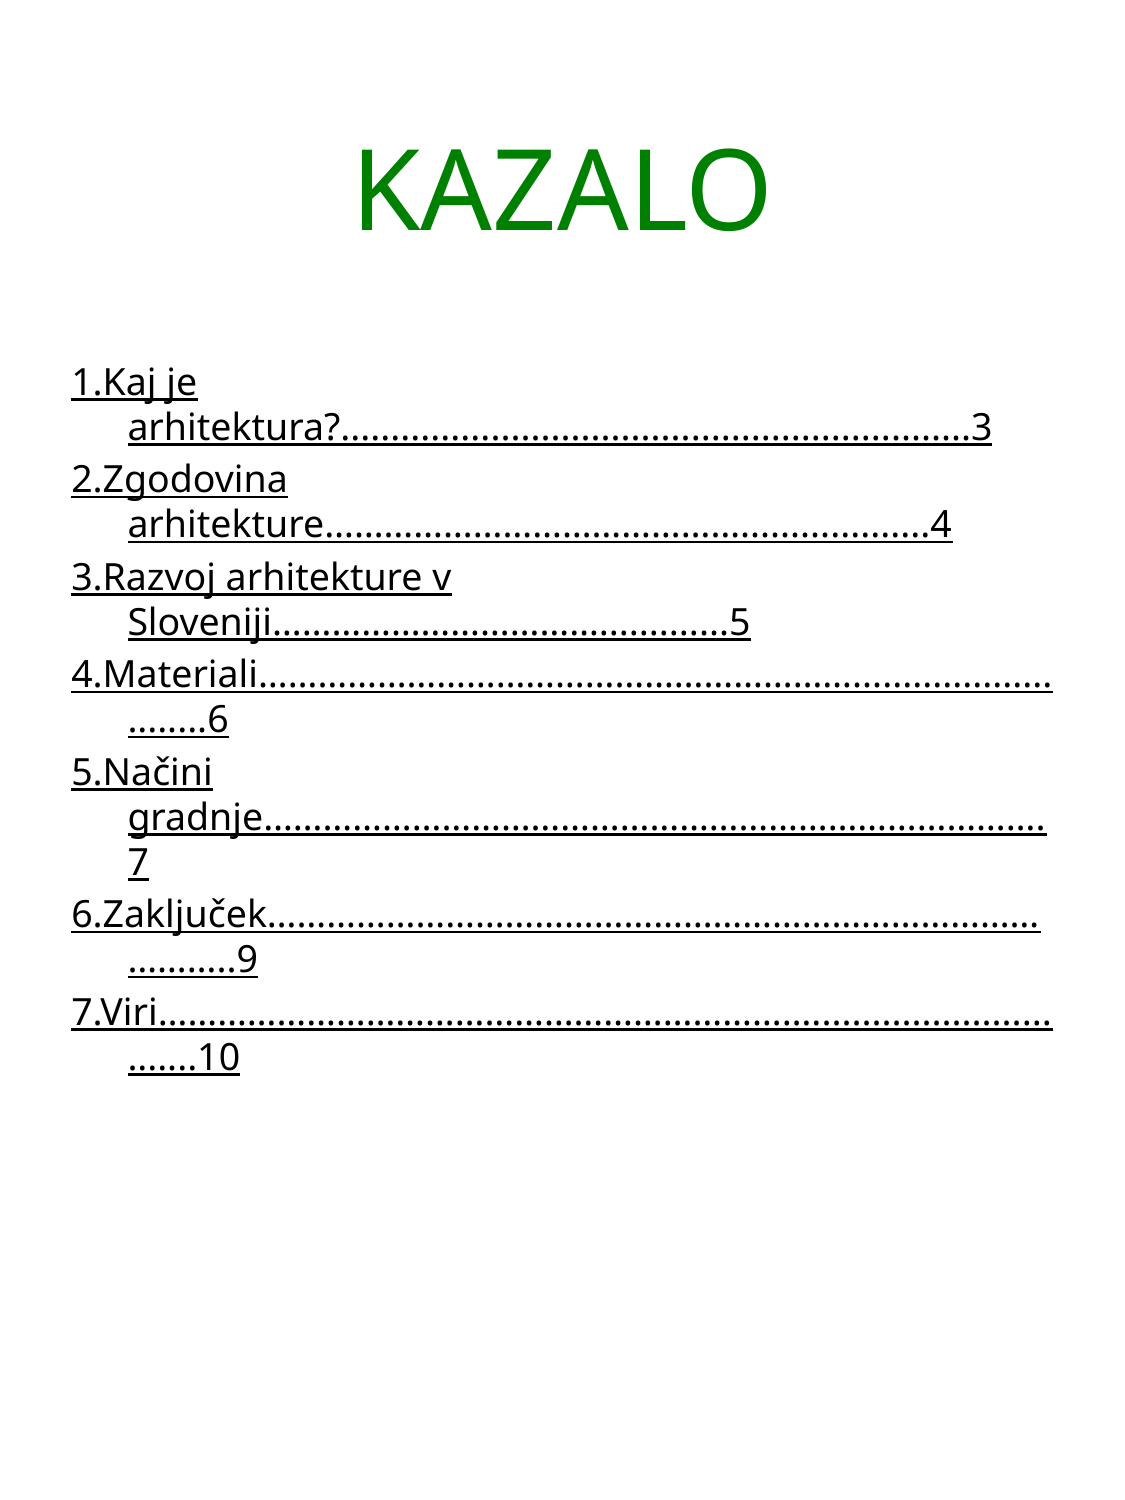

# KAZALO
1.Kaj je arhitektura?...............................................................3
2.Zgodovina arhitekture……………………………………...................4
3.Razvoj arhitekture v Sloveniji…………………………….............5
4.Materiali……………………………………………………............................6
5.Načini gradnje…………………………………………………………………….7
6.Zaključek……………………………………………………………………………..9
7.Viri…………………………………………………………...............................10